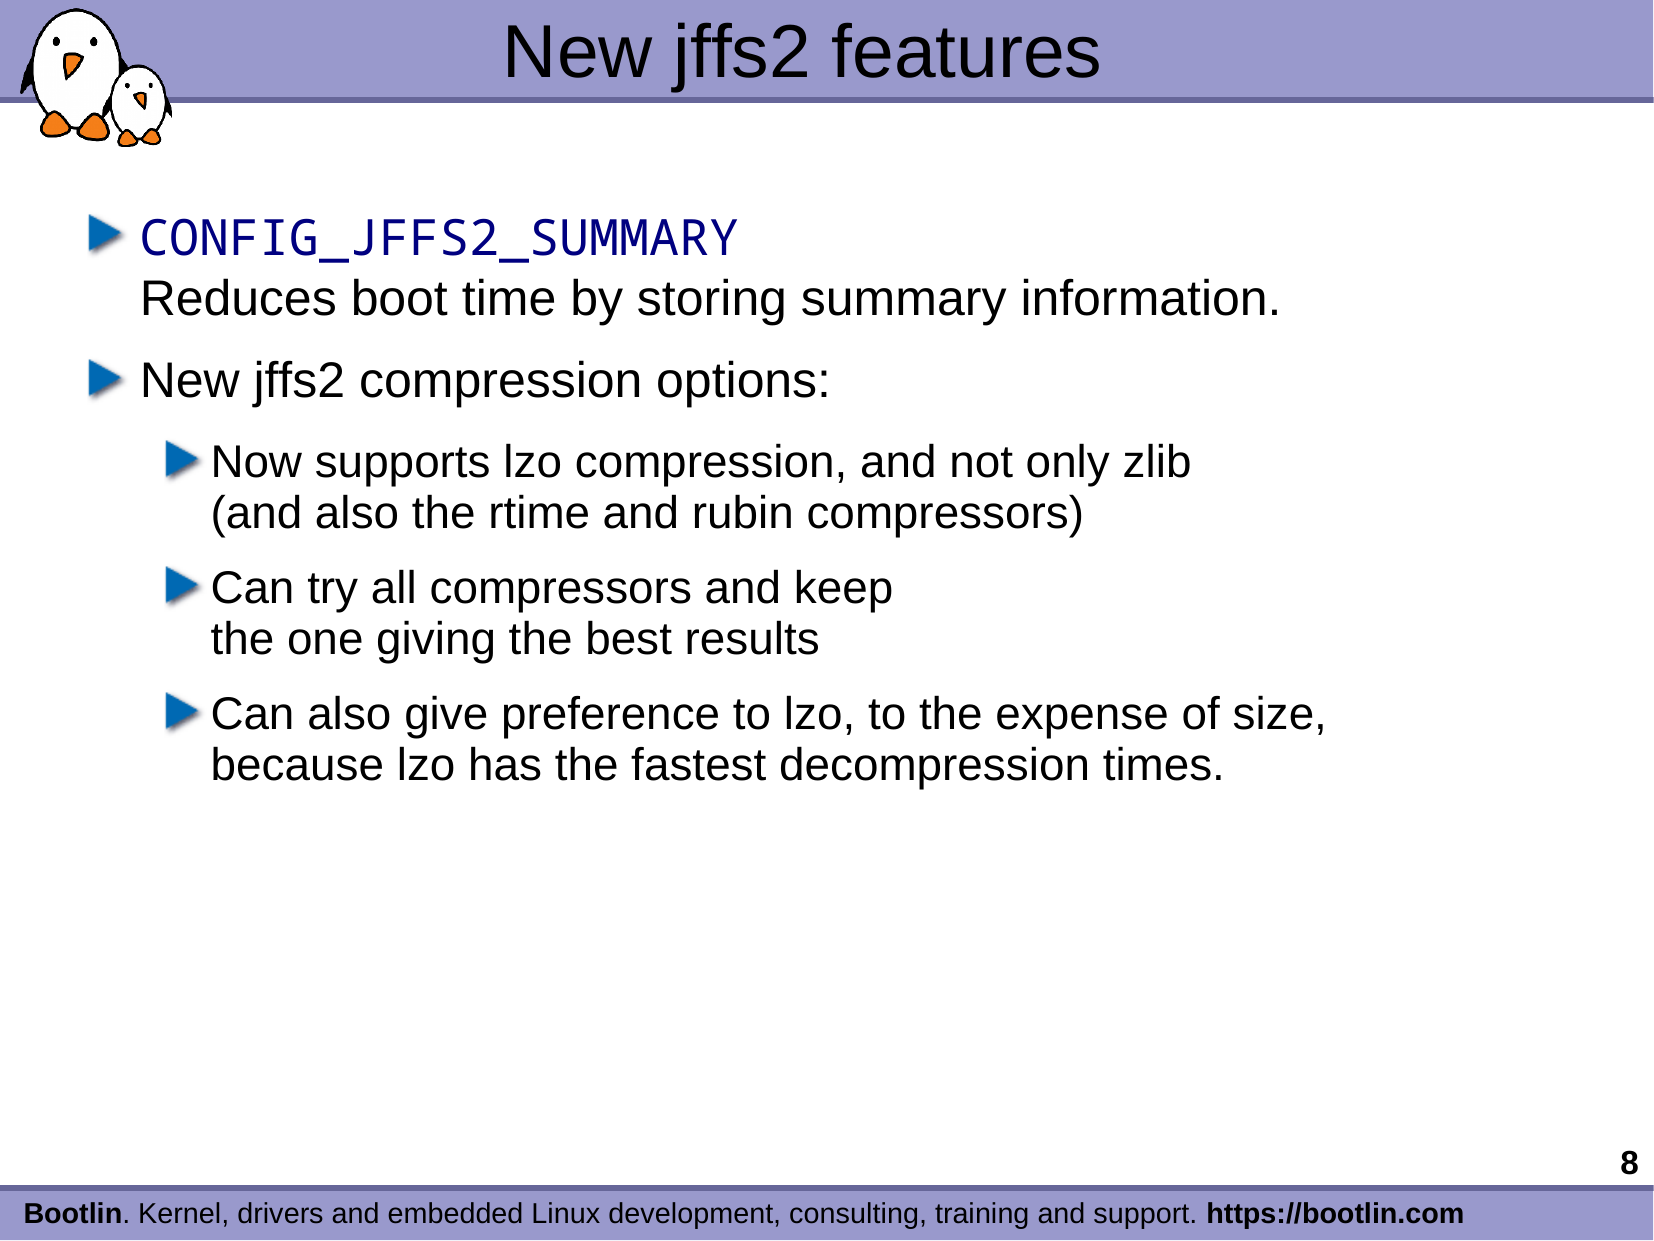

# New jffs2 features
CONFIG_JFFS2_SUMMARY
Reduces boot time by storing summary information.
New jffs2 compression options:
Now supports lzo compression, and not only zlib
(and also the rtime and rubin compressors)
Can try all compressors and keep
the one giving the best results
Can also give preference to lzo, to the expense of size,
because lzo has the fastest decompression times.